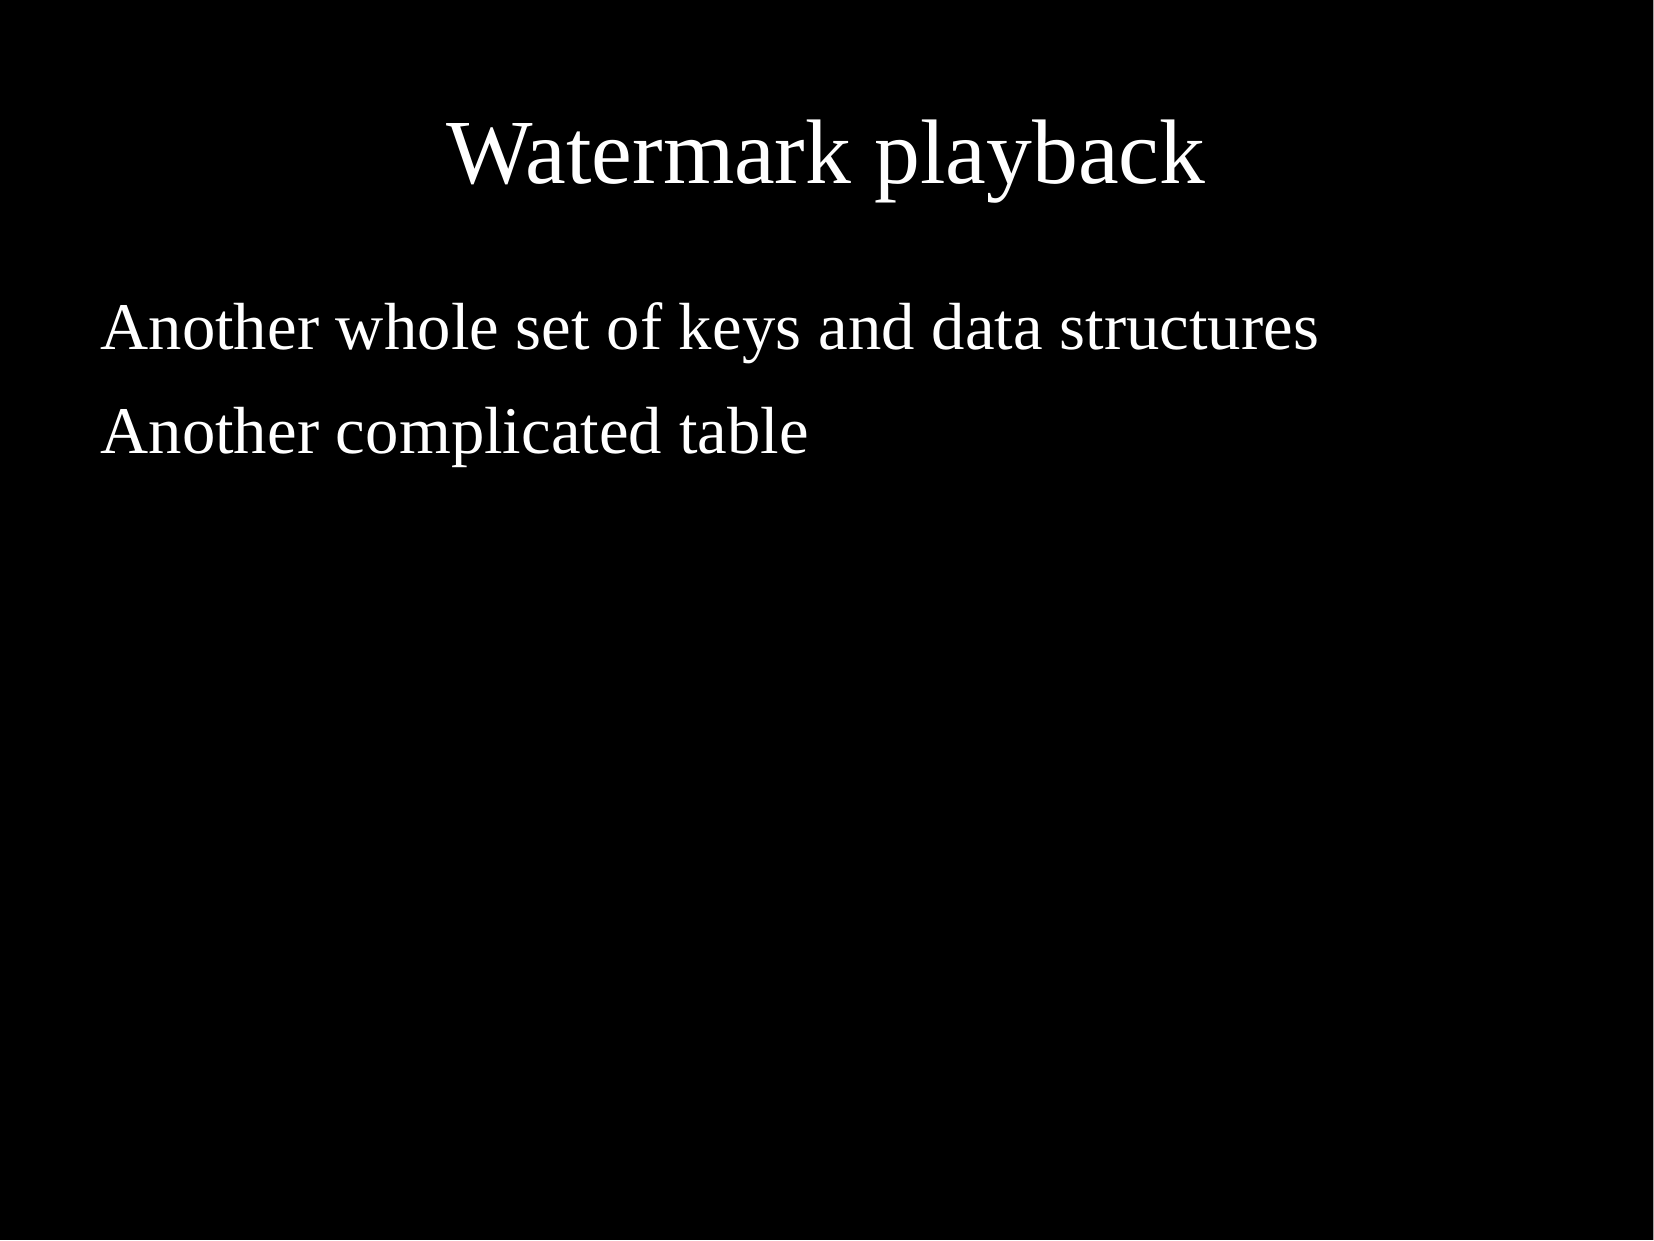

# Watermark playback
Another whole set of keys and data structures
Another complicated table